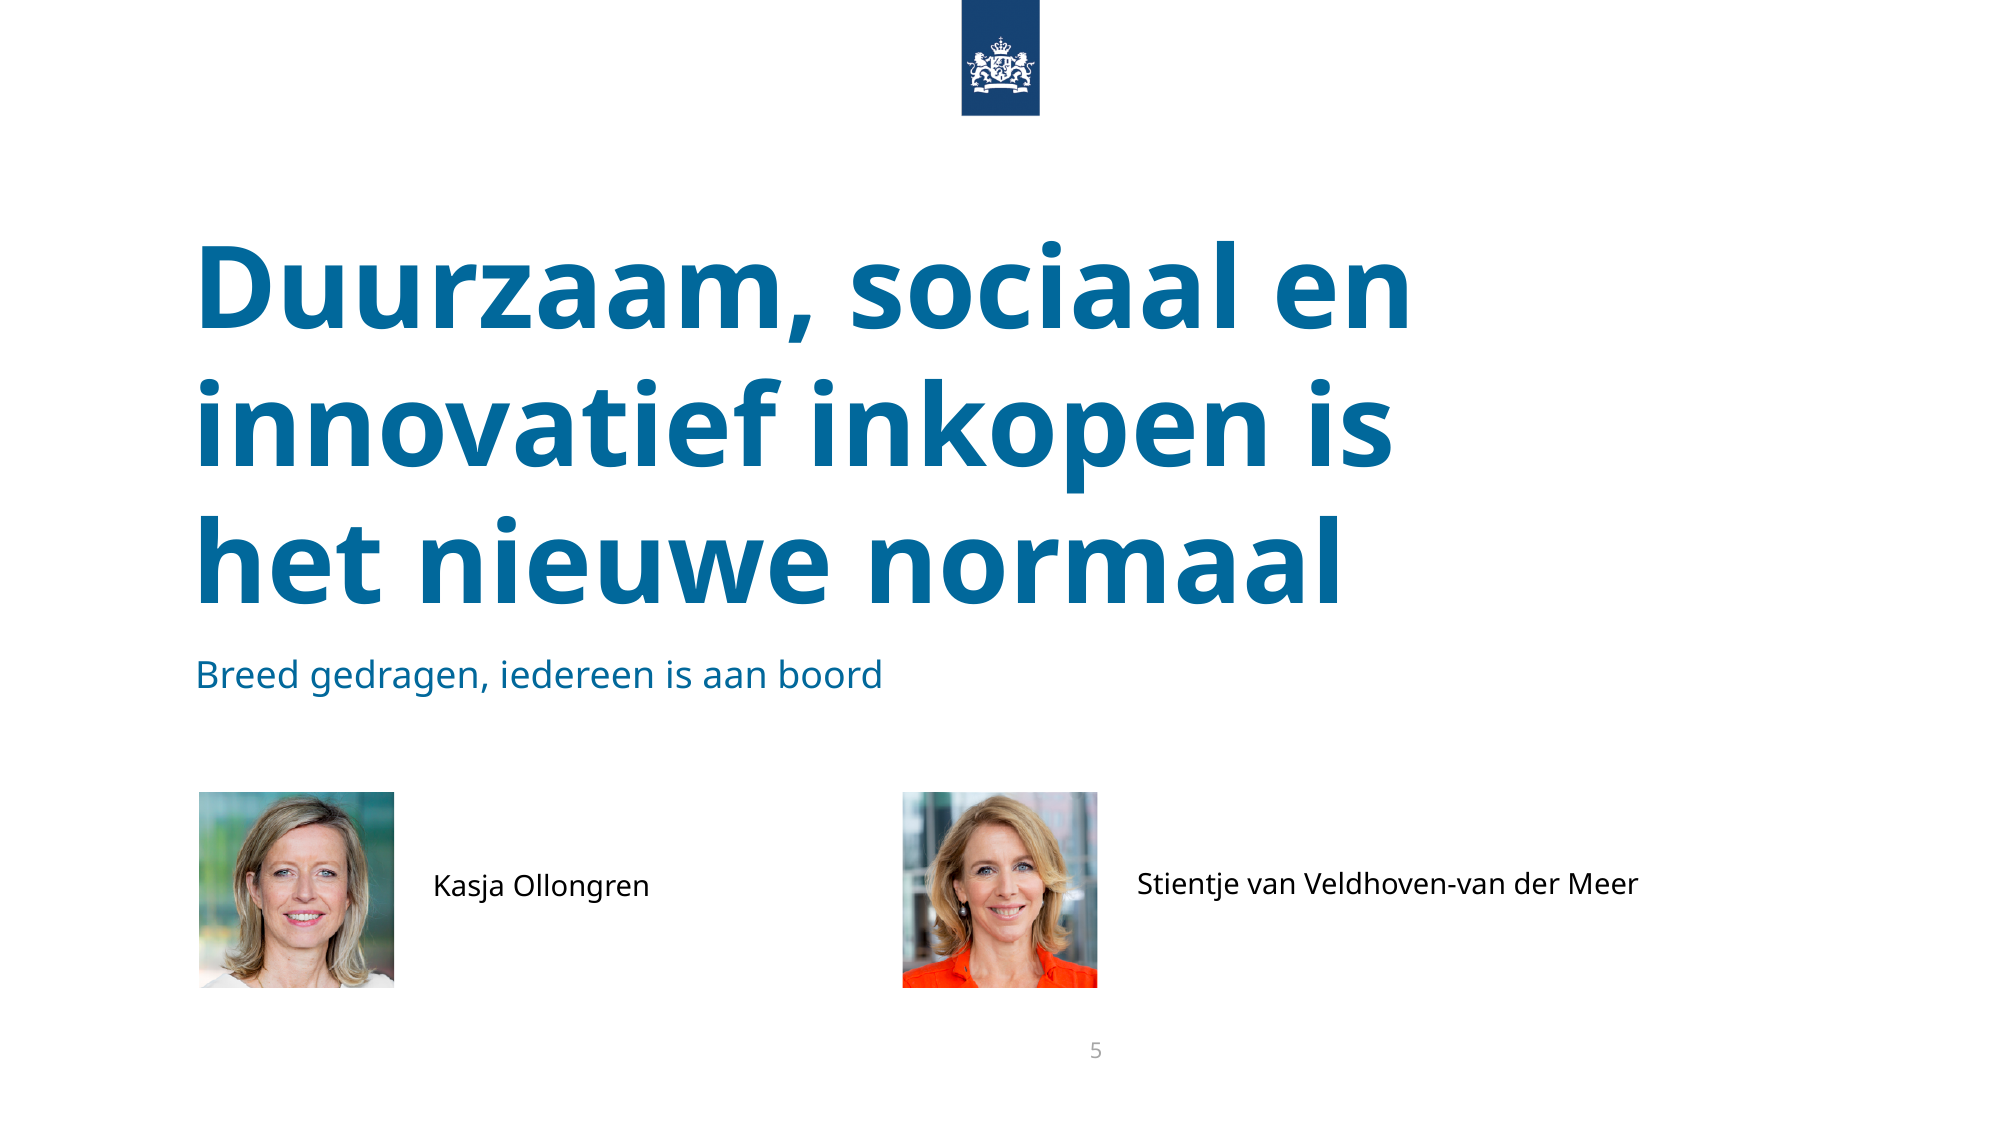

# Duurzaam, sociaal en innovatief inkopen is het nieuwe normaal
Breed gedragen, iedereen is aan boord
Stientje van Veldhoven-van der Meer
Kasja Ollongren